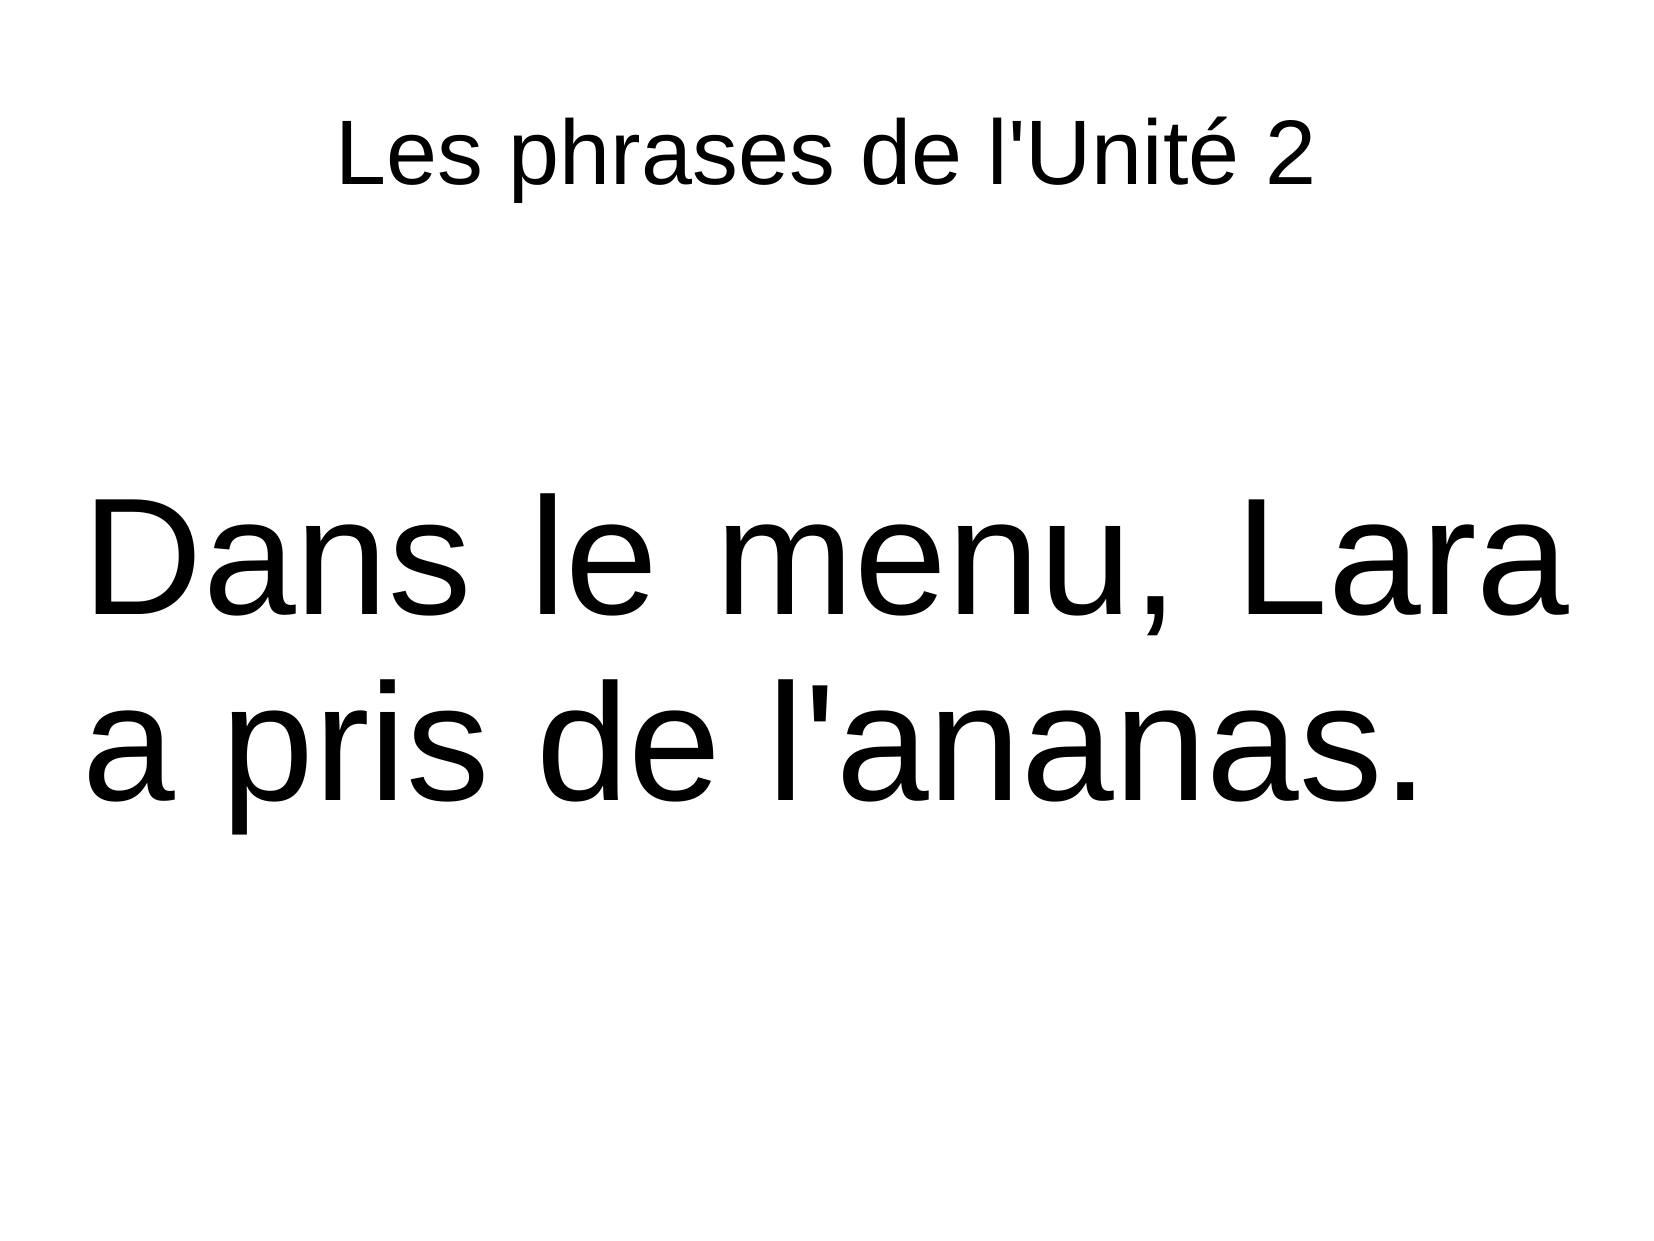

# Les phrases de l'Unité 2
Dans le menu, Lara a pris de l'ananas.